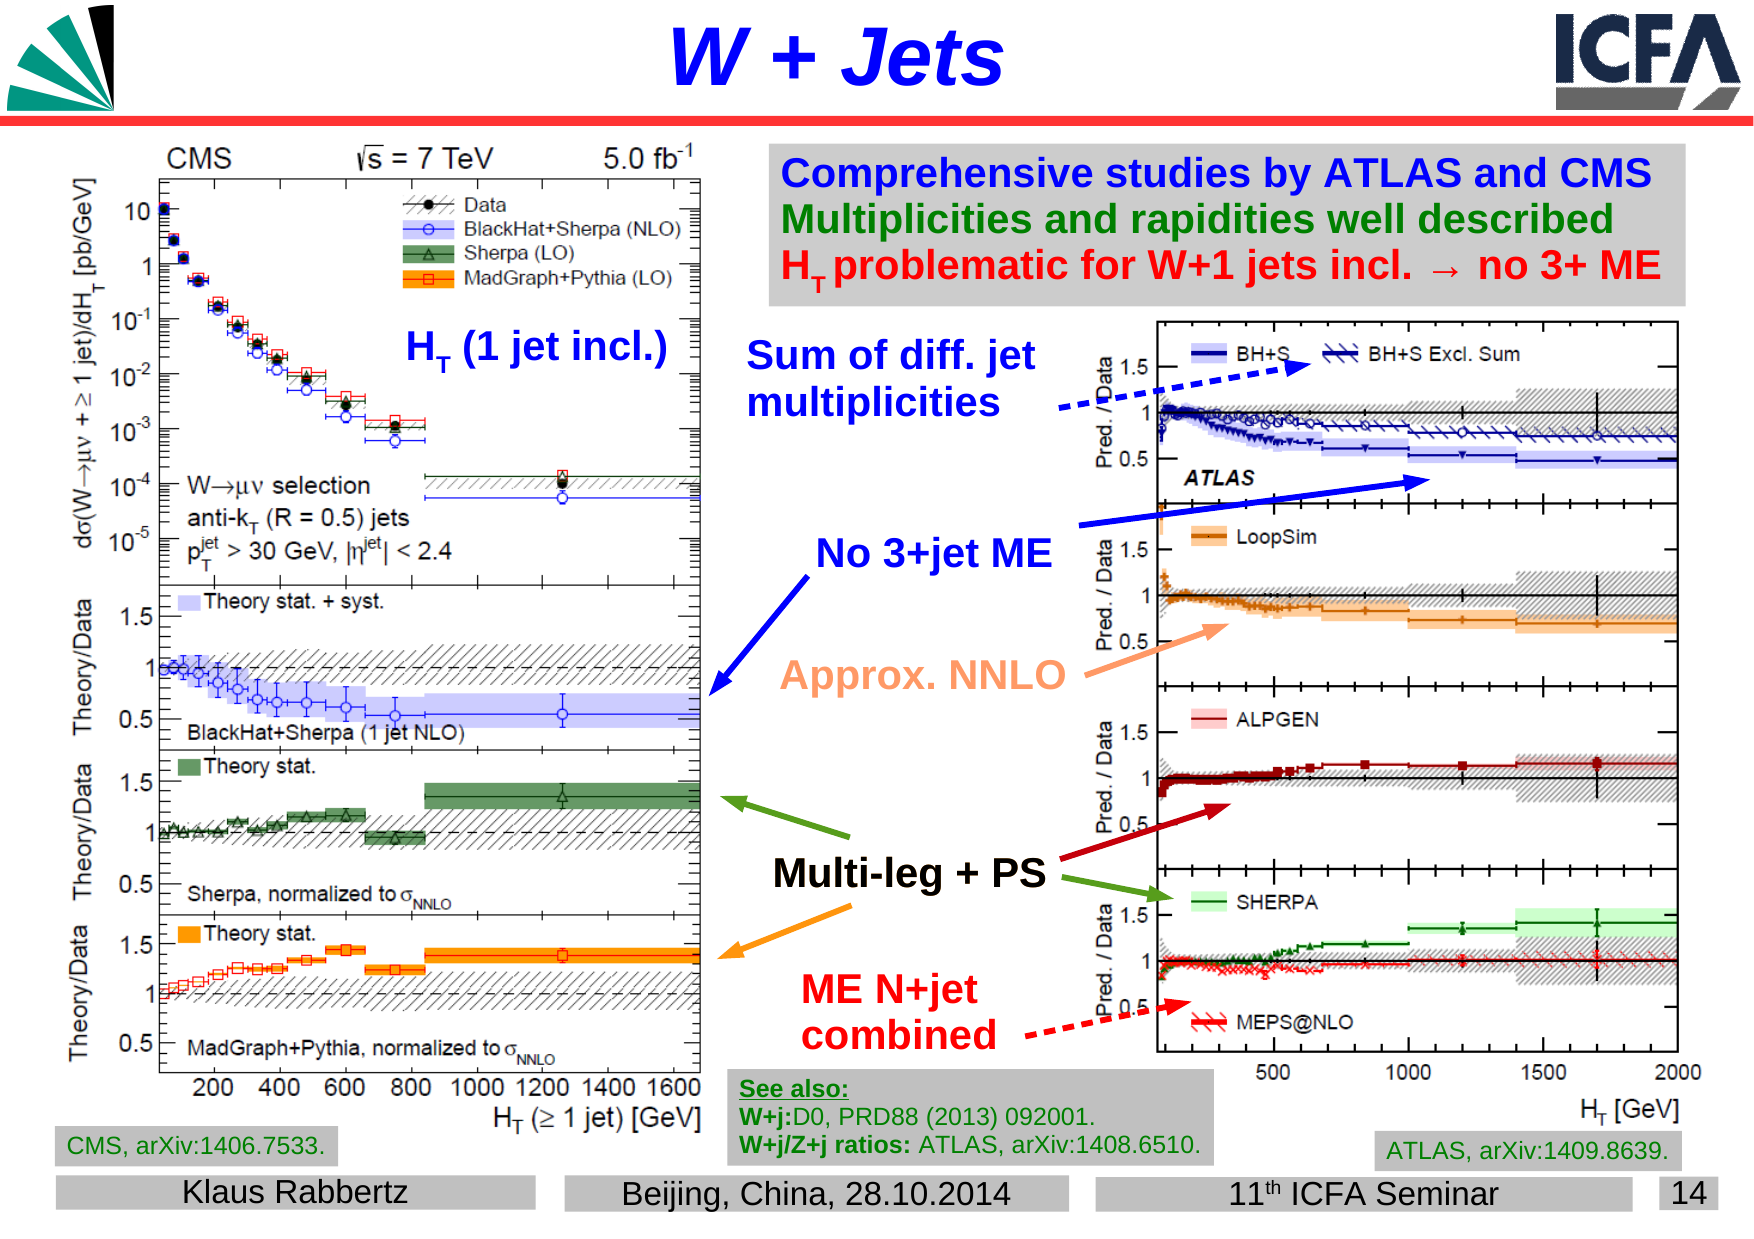

# W + Jets
Comprehensive studies by ATLAS and CMS
Multiplicities and rapidities well described
HT problematic for W+1 jets incl. → no 3+ ME
HT (1 jet incl.)
Sum of diff. jet
multiplicities
No 3+jet ME
Approx. NNLO
Multi-leg + PS
Multi-leg + PS
ME N+jet
combined
See also:
W+j:D0, PRD88 (2013) 092001.
W+j/Z+j ratios: ATLAS, arXiv:1408.6510.
CMS, arXiv:1406.7533.
ATLAS, arXiv:1409.8639.